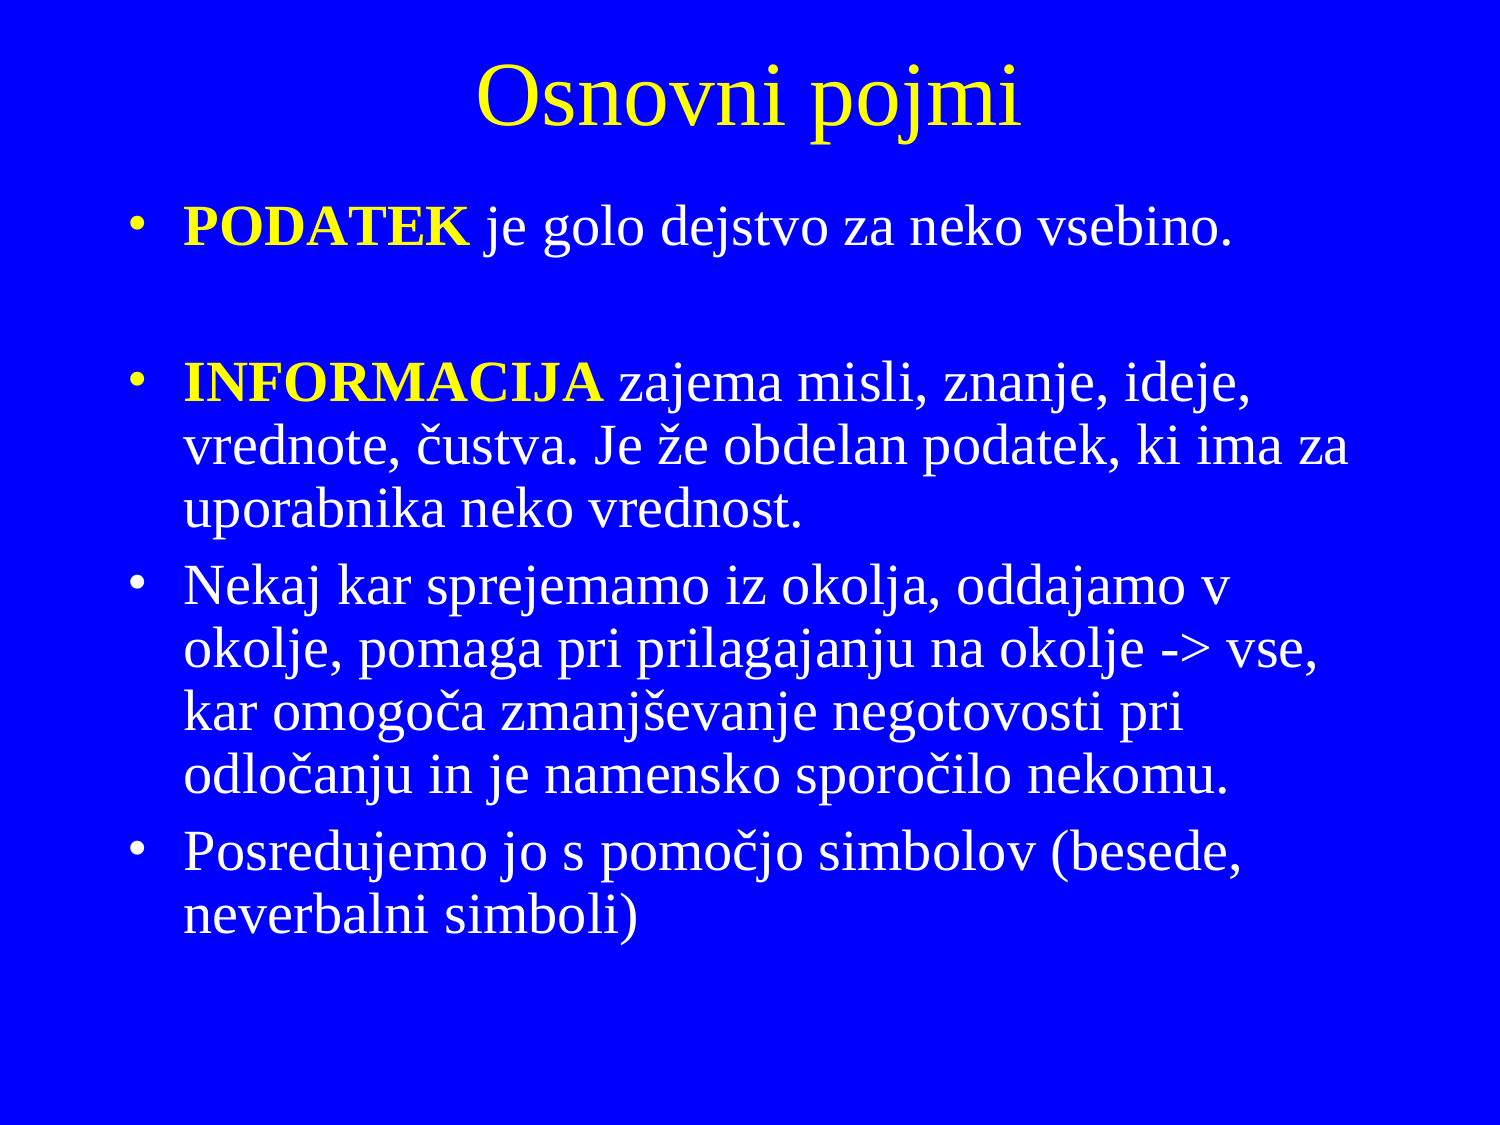

Osnovni pojmi
# PODATEK je golo dejstvo za neko vsebino.
INFORMACIJA zajema misli, znanje, ideje, vrednote, čustva. Je že obdelan podatek, ki ima za uporabnika neko vrednost.
Nekaj kar sprejemamo iz okolja, oddajamo v okolje, pomaga pri prilagajanju na okolje -> vse, kar omogoča zmanjševanje negotovosti pri odločanju in je namensko sporočilo nekomu.
Posredujemo jo s pomočjo simbolov (besede, neverbalni simboli)